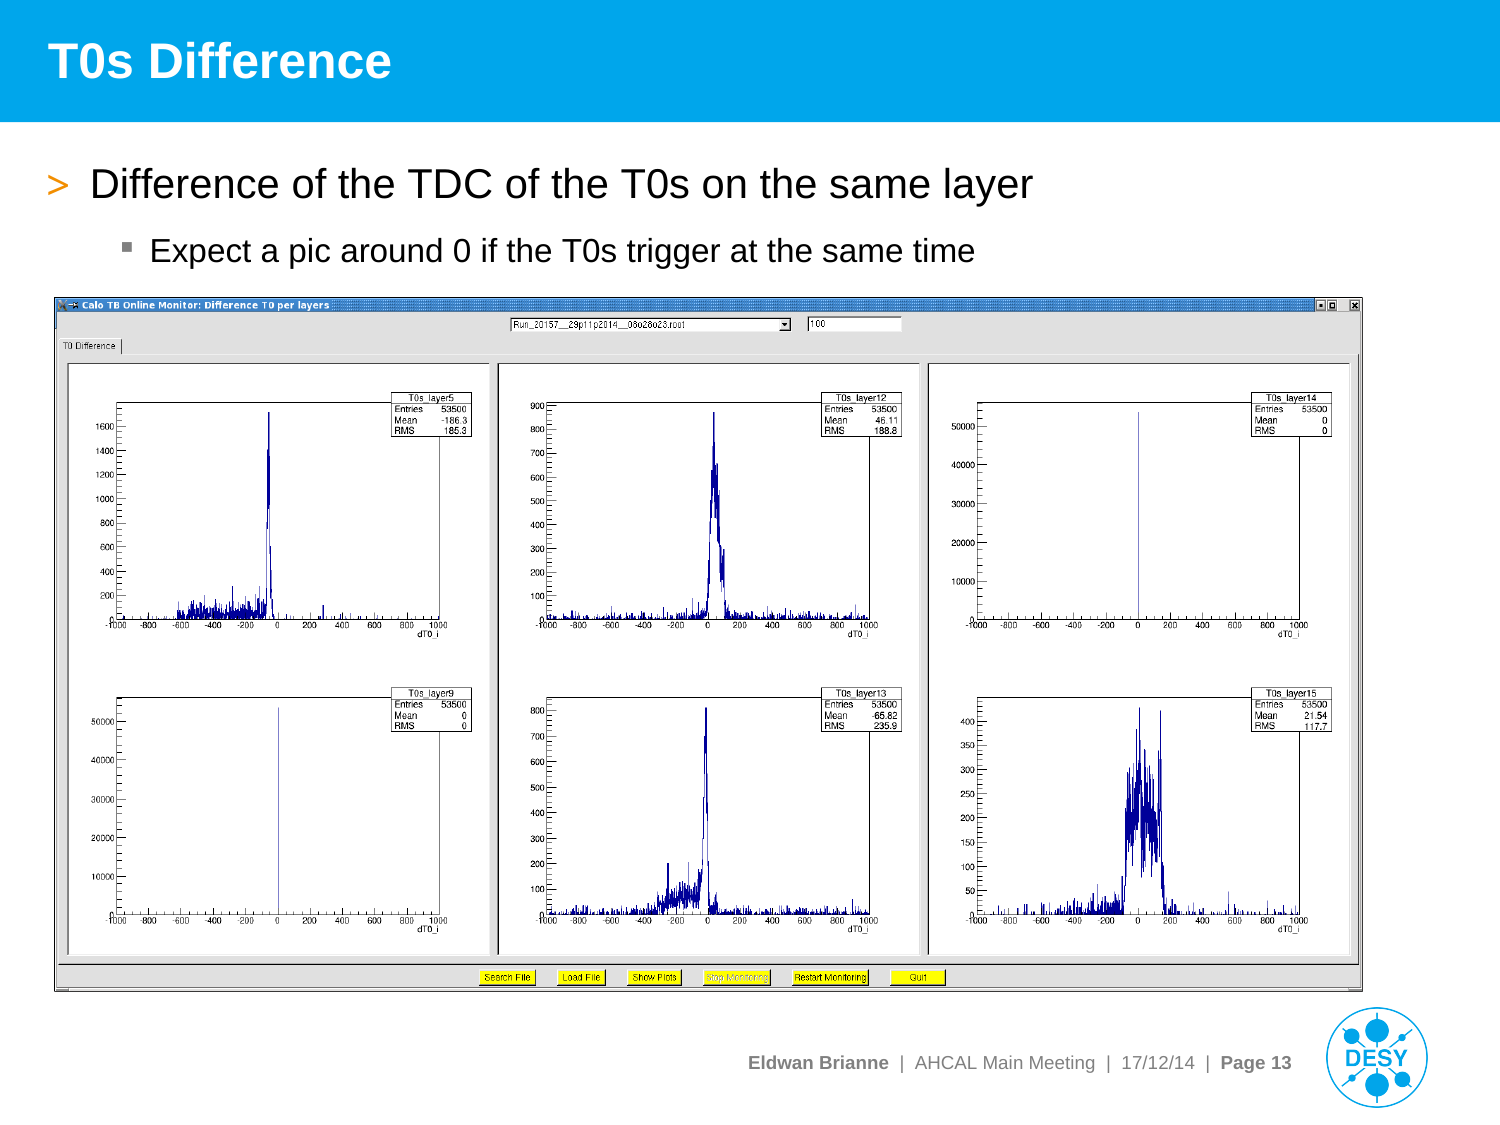

# T0s Difference
Difference of the TDC of the T0s on the same layer
Expect a pic around 0 if the T0s trigger at the same time